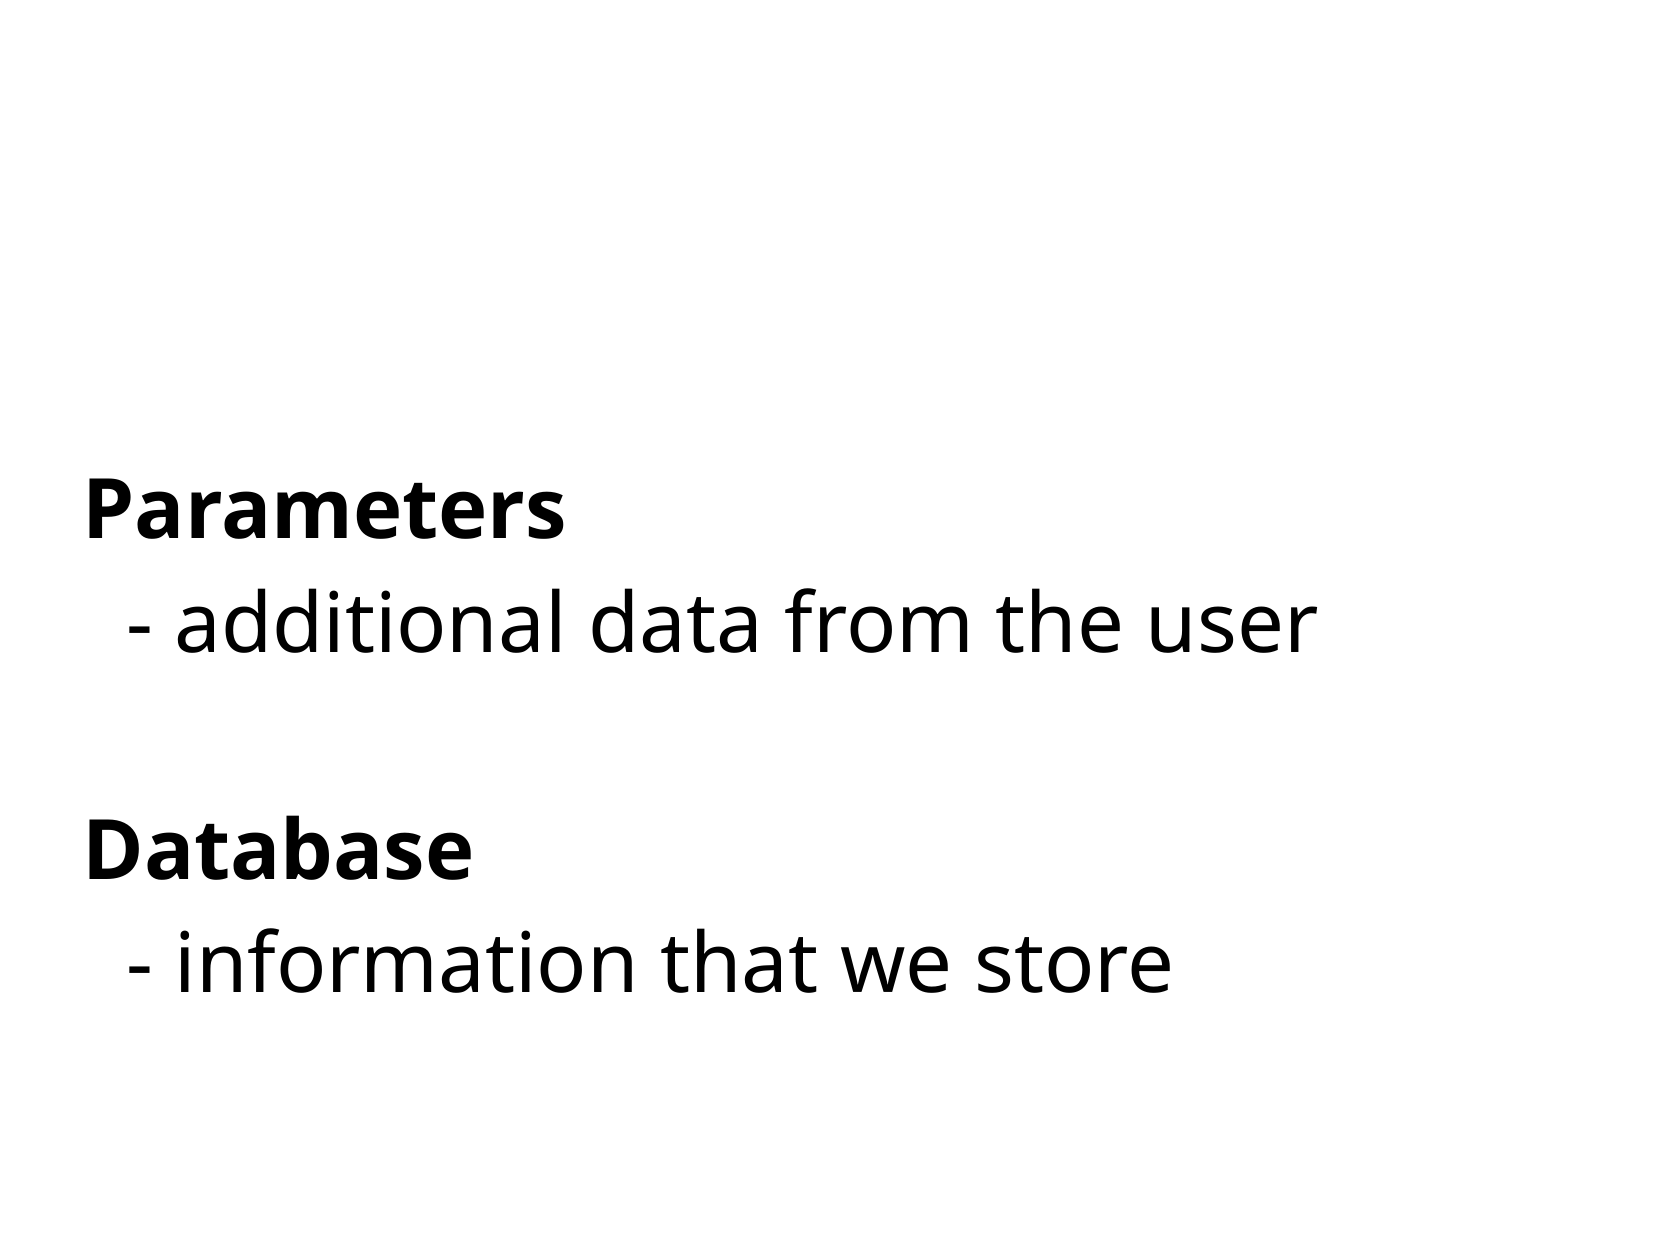

# Parameters
 - additional data from the user
Database
 - information that we store